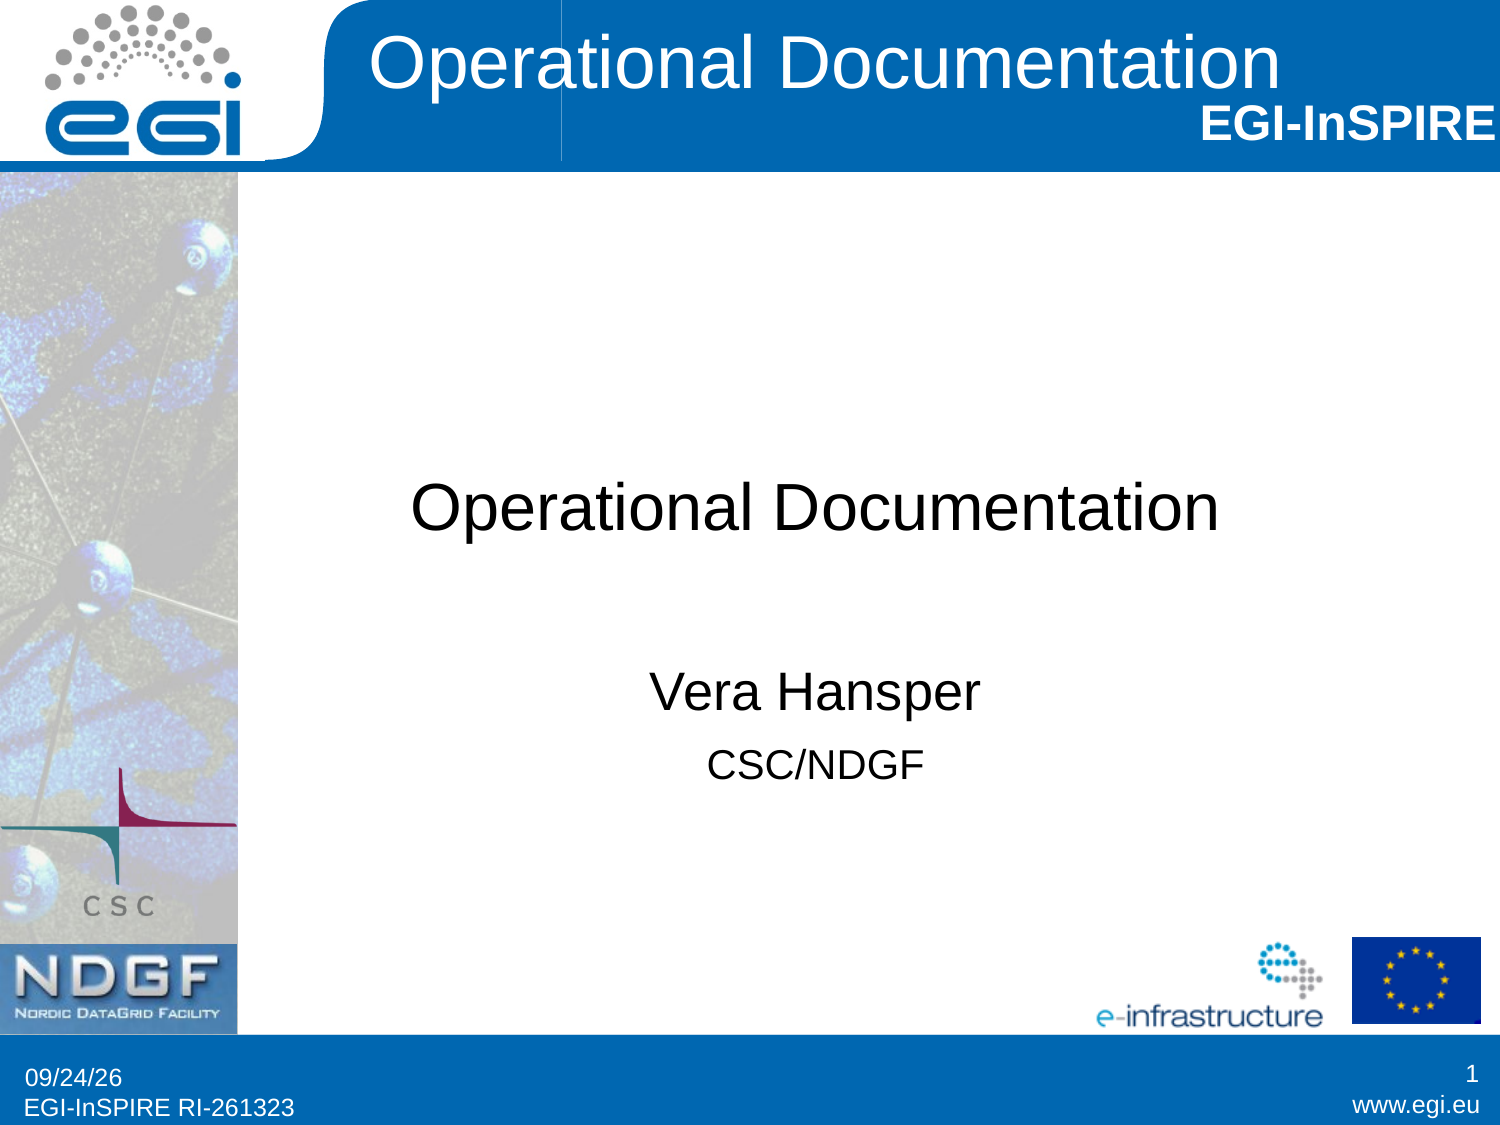

Operational Documentation
# Operational Documentation
Vera Hansper
CSC/NDGF